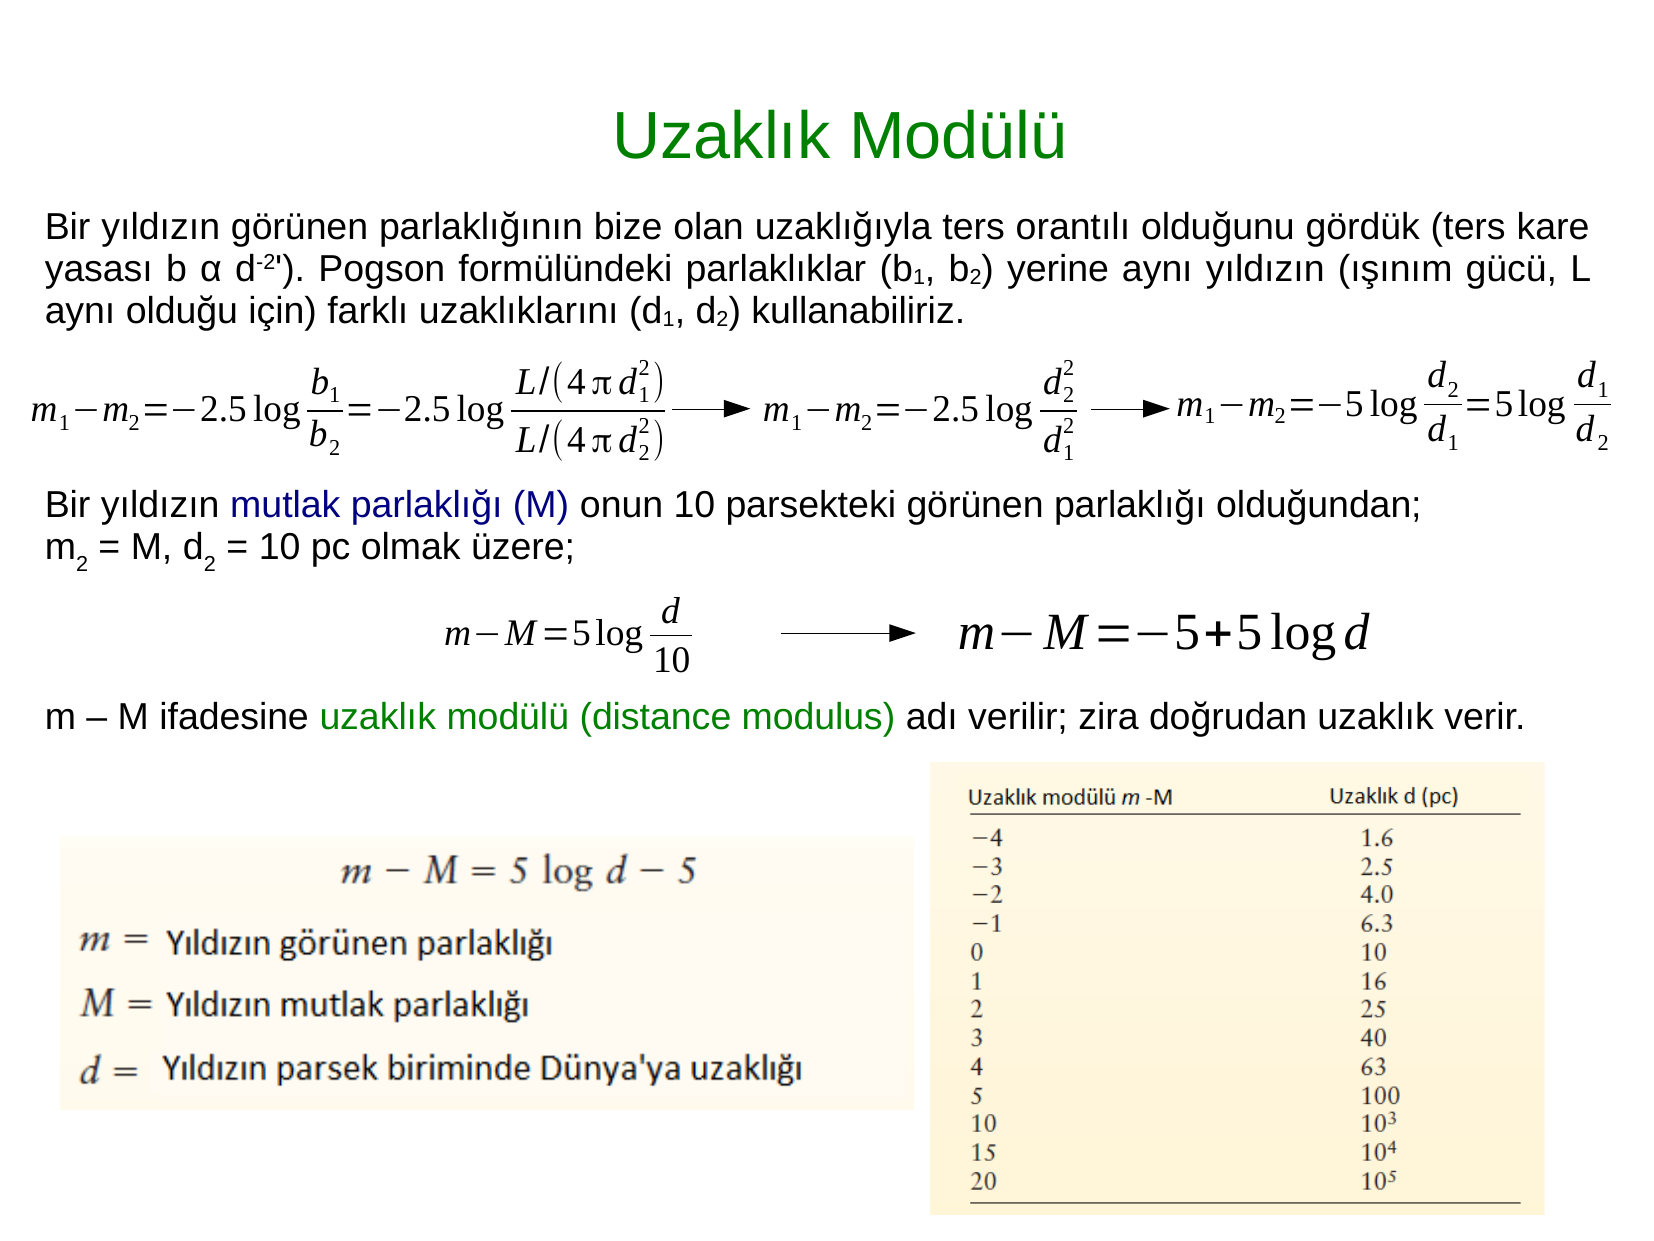

Uzaklık Modülü
Bir yıldızın görünen parlaklığının bize olan uzaklığıyla ters orantılı olduğunu gördük (ters kare yasası b α d-2'). Pogson formülündeki parlaklıklar (b1, b2) yerine aynı yıldızın (ışınım gücü, L aynı olduğu için) farklı uzaklıklarını (d1, d2) kullanabiliriz.
Bir yıldızın mutlak parlaklığı (M) onun 10 parsekteki görünen parlaklığı olduğundan;
m2 = M, d2 = 10 pc olmak üzere;
m – M ifadesine uzaklık modülü (distance modulus) adı verilir; zira doğrudan uzaklık verir.